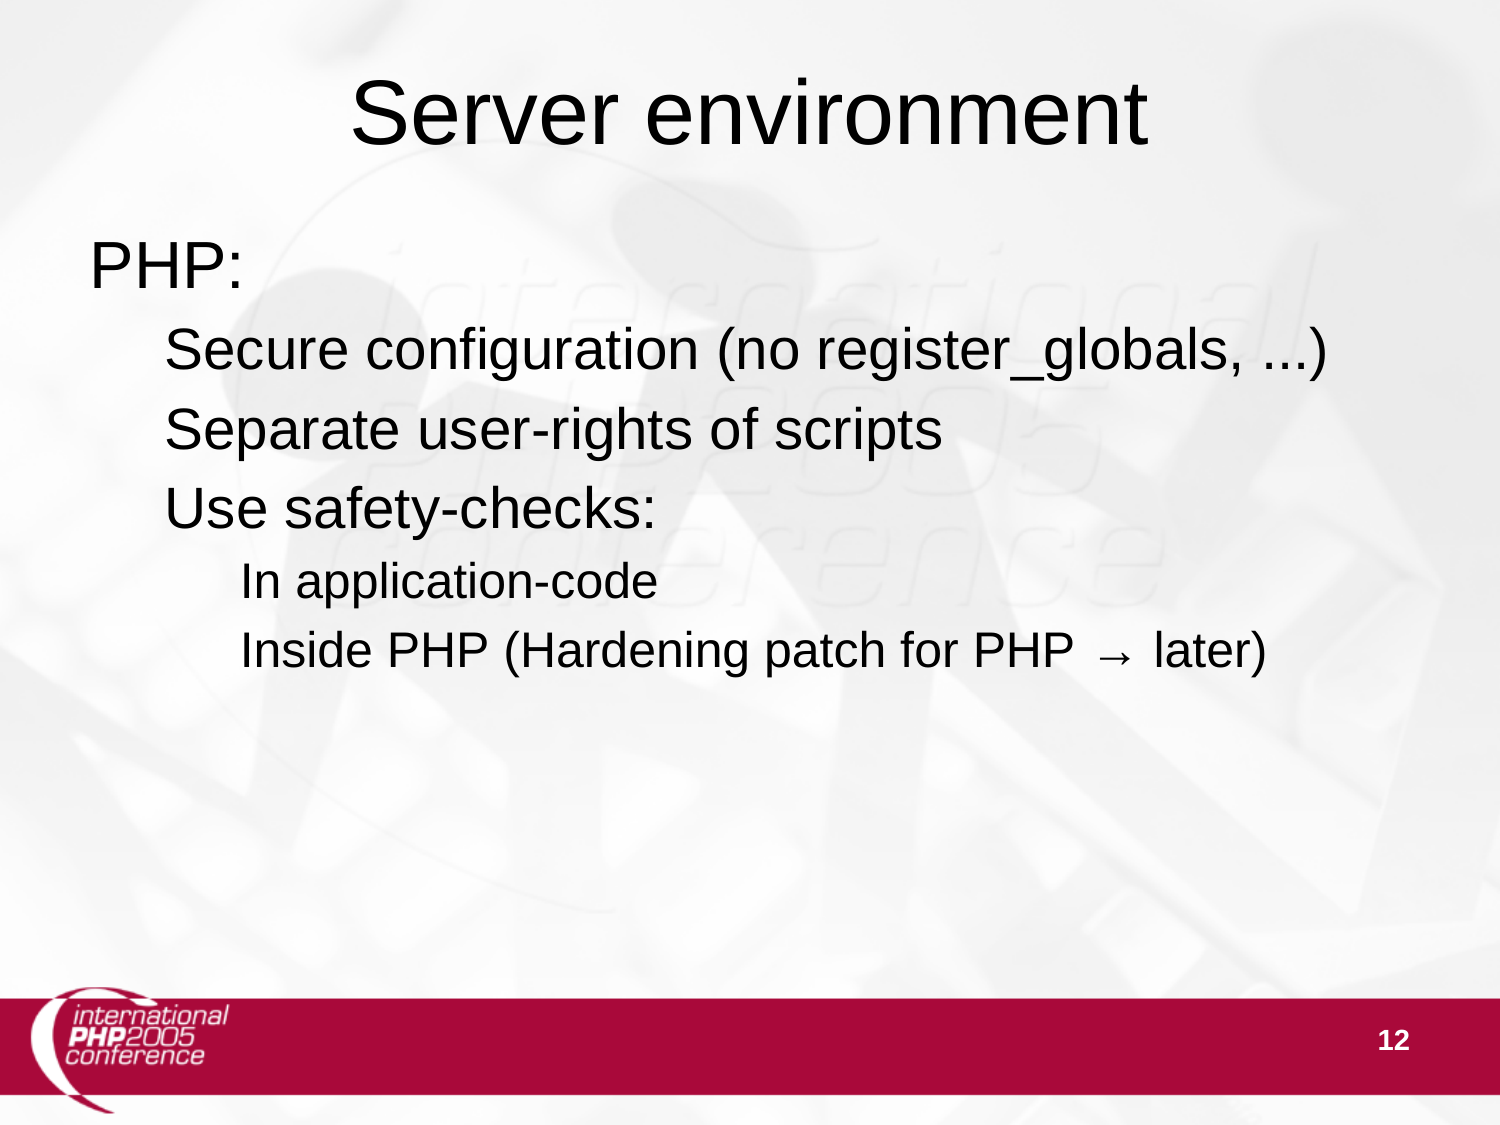

# Server environment
PHP:
Secure configuration (no register_globals, ...)
Separate user-rights of scripts
Use safety-checks:
In application-code
Inside PHP (Hardening patch for PHP → later)
12